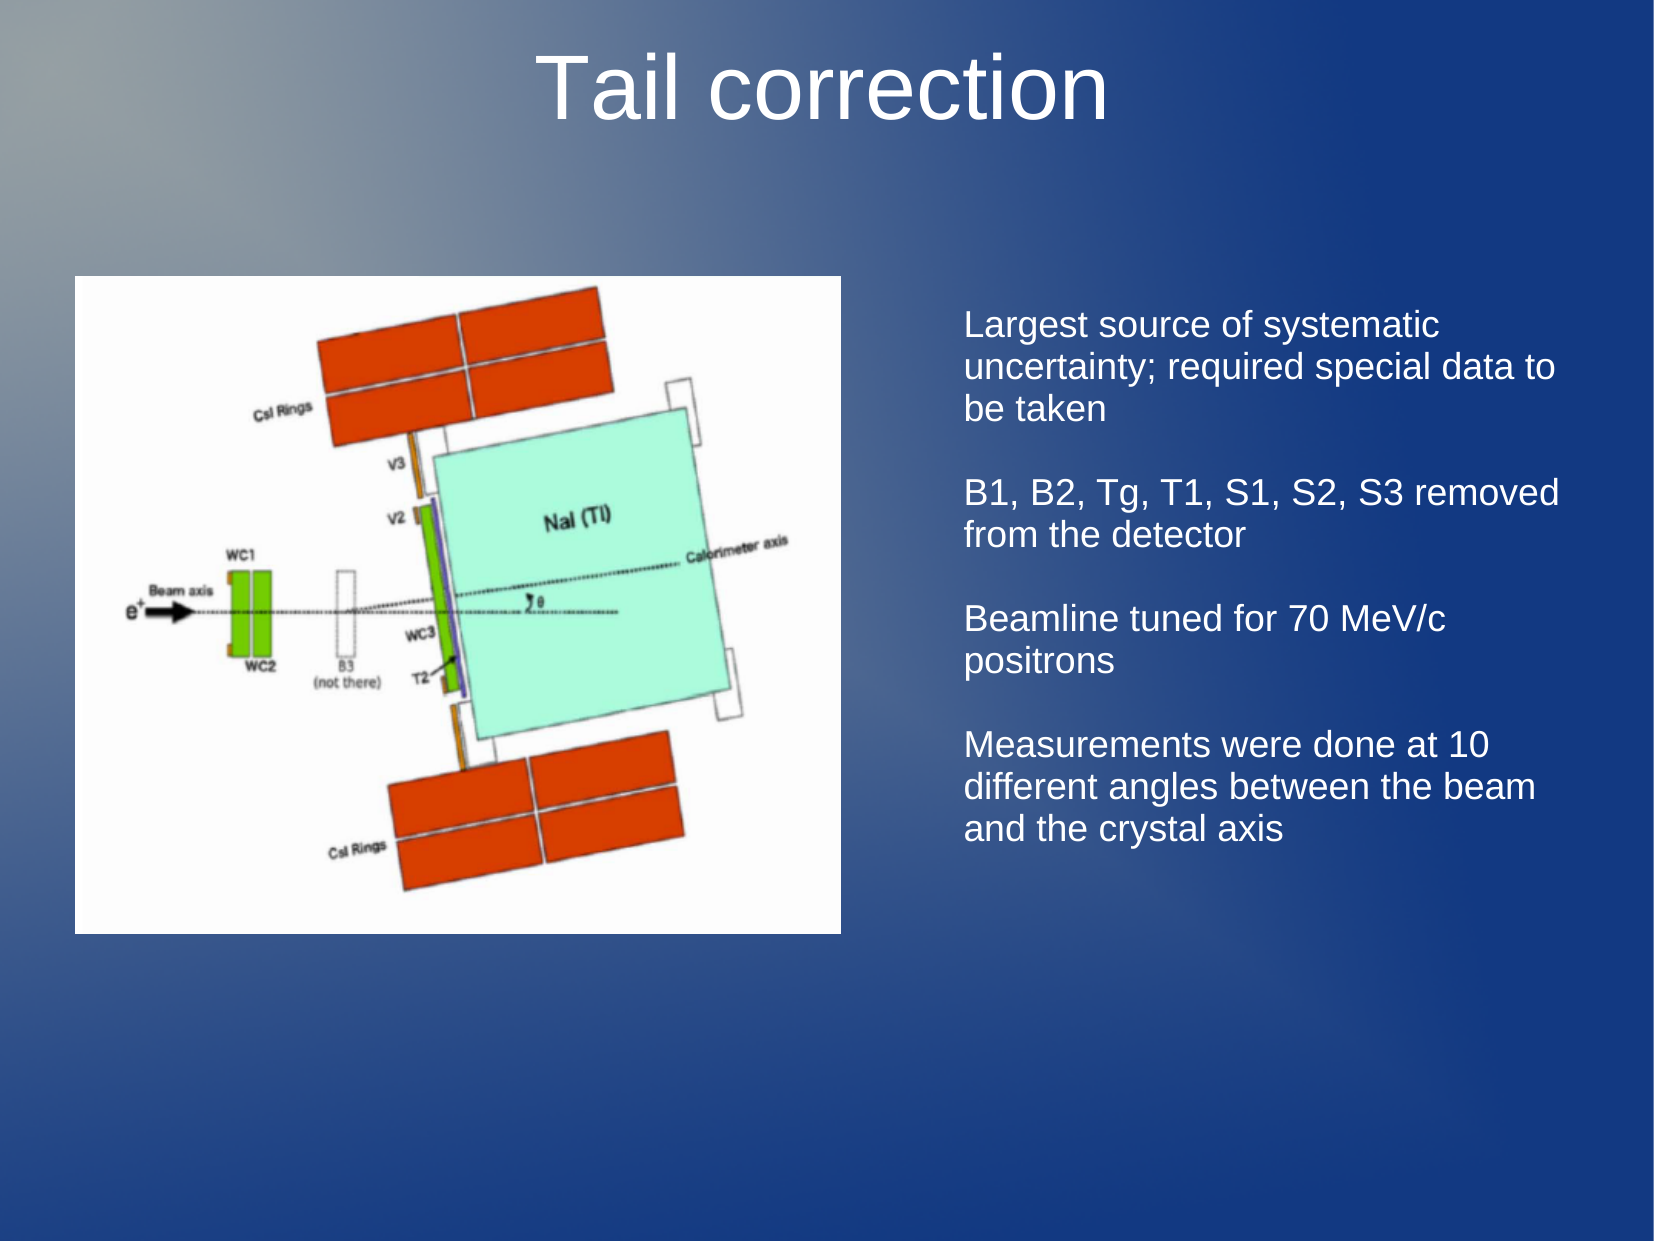

# Tail correction
Largest source of systematic uncertainty; required special data to be taken
B1, B2, Tg, T1, S1, S2, S3 removed from the detector
Beamline tuned for 70 MeV/c positrons
Measurements were done at 10 different angles between the beam and the crystal axis